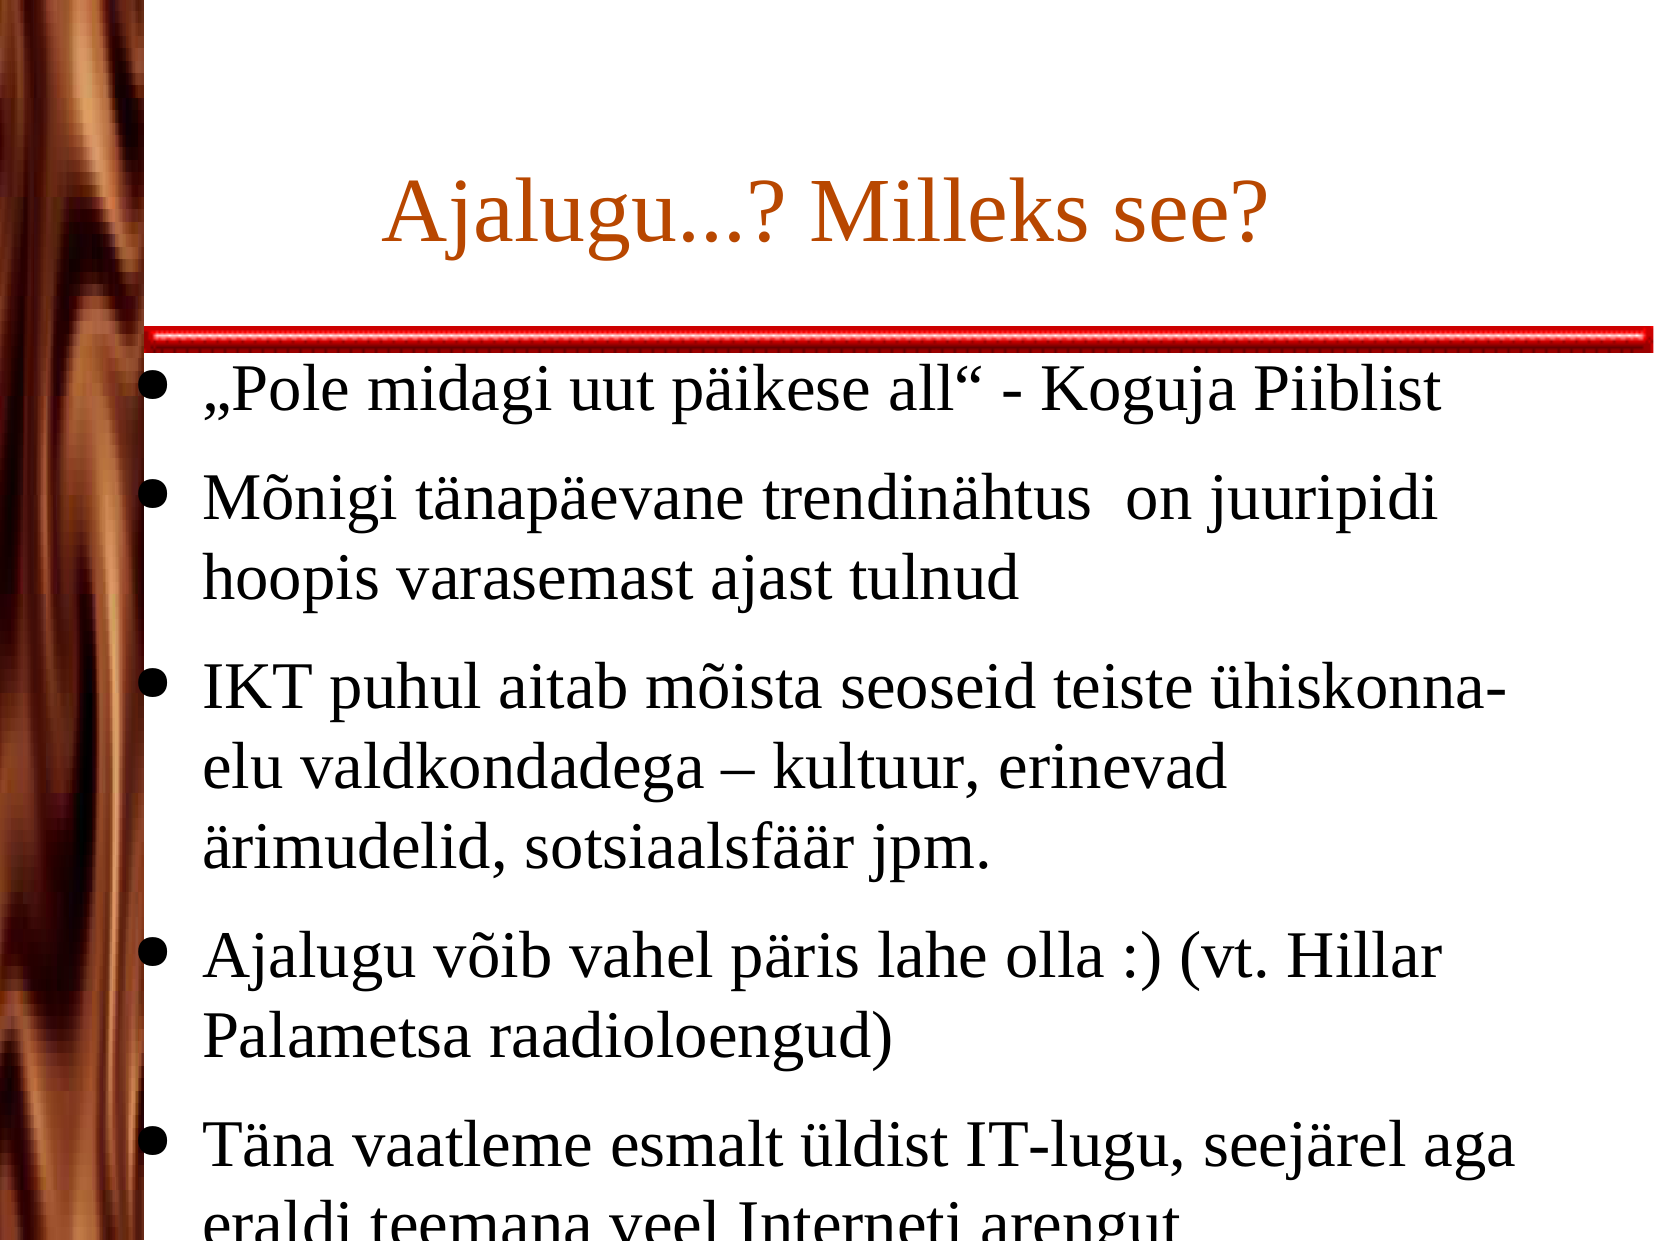

# Ajalugu...? Milleks see?
„Pole midagi uut päikese all“ - Koguja Piiblist
Mõnigi tänapäevane trendinähtus on juuripidi hoopis varasemast ajast tulnud
IKT puhul aitab mõista seoseid teiste ühiskonna-elu valdkondadega – kultuur, erinevad ärimudelid, sotsiaalsfäär jpm.
Ajalugu võib vahel päris lahe olla :) (vt. Hillar Palametsa raadioloengud)
Täna vaatleme esmalt üldist IT-lugu, seejärel aga eraldi teemana veel Interneti arengut